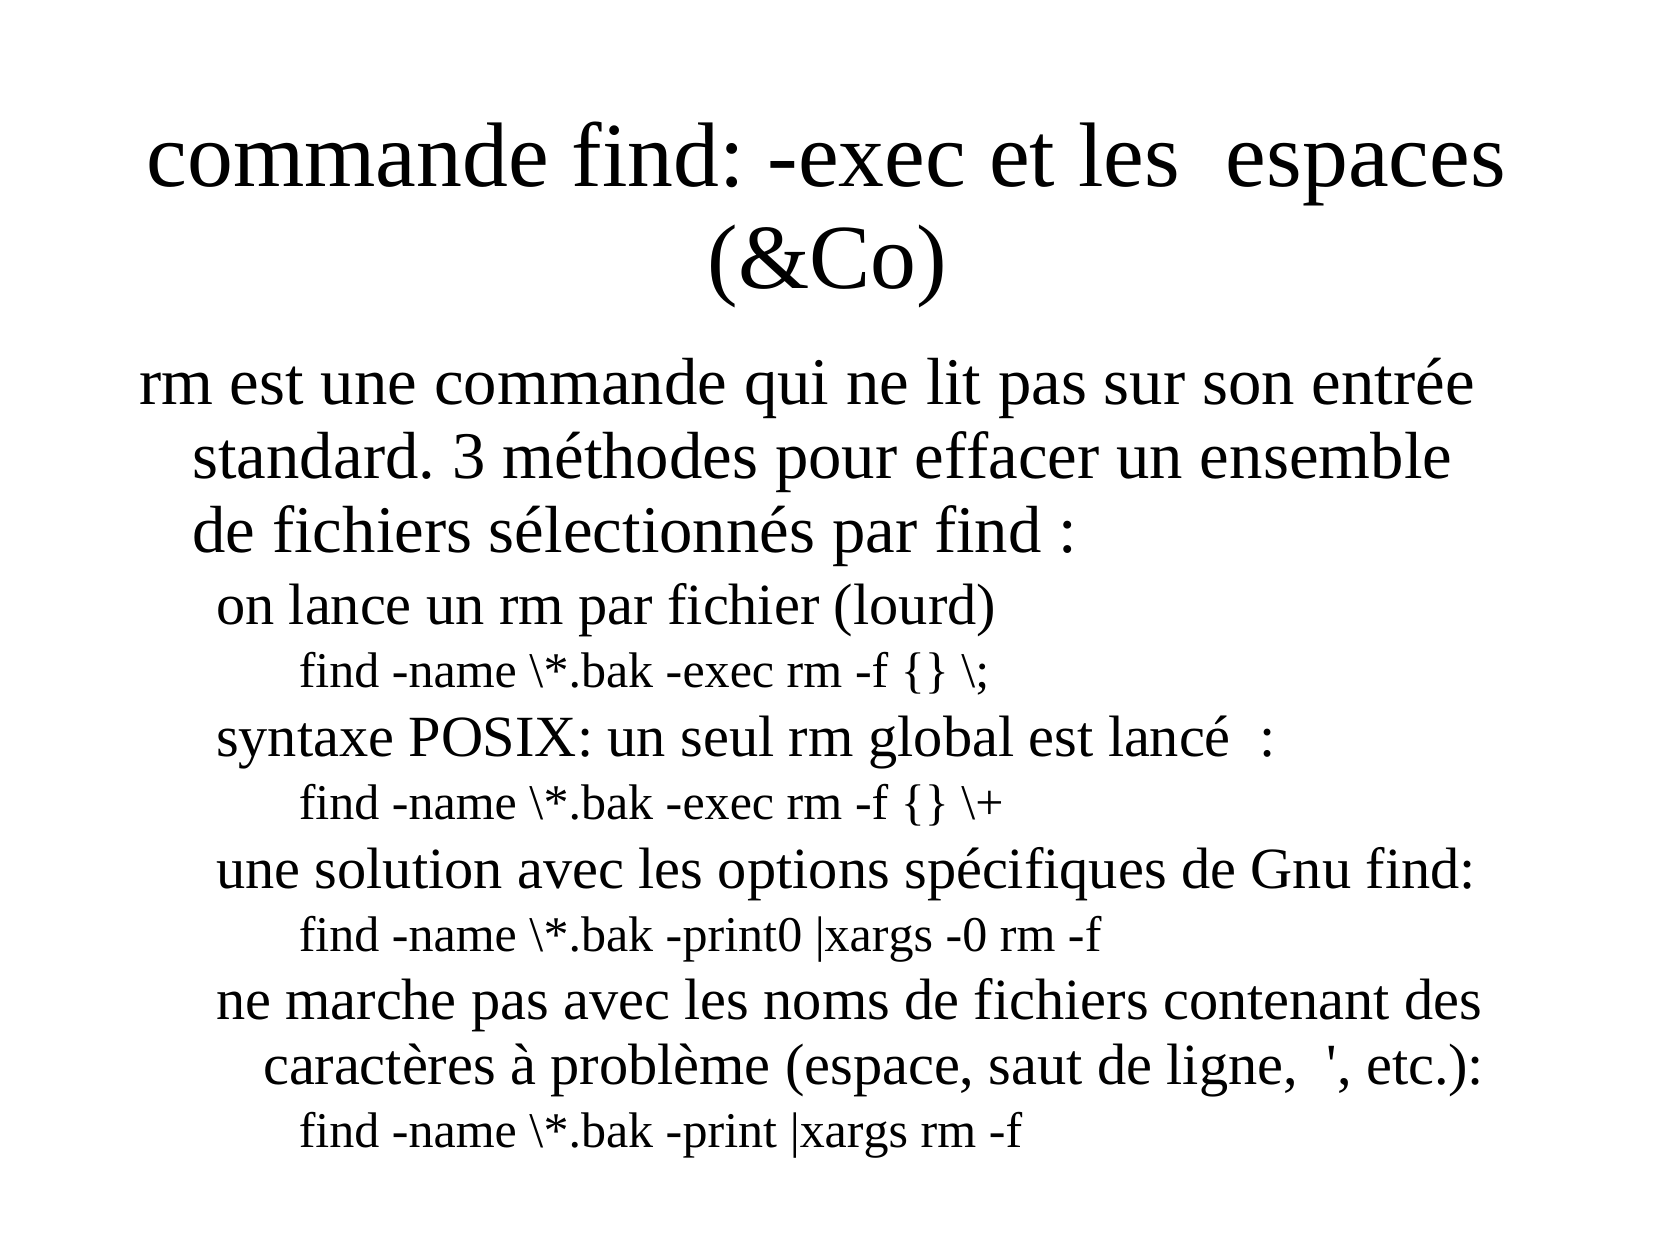

# commande find: -exec et les espaces (&Co)
rm est une commande qui ne lit pas sur son entrée standard. 3 méthodes pour effacer un ensemble de fichiers sélectionnés par find :
on lance un rm par fichier (lourd)
find -name \*.bak -exec rm -f {} \;
syntaxe POSIX: un seul rm global est lancé :
find -name \*.bak -exec rm -f {} \+
une solution avec les options spécifiques de Gnu find:
find -name \*.bak -print0 |xargs -0 rm -f
ne marche pas avec les noms de fichiers contenant des caractères à problème (espace, saut de ligne, ', etc.):
find -name \*.bak -print |xargs rm -f